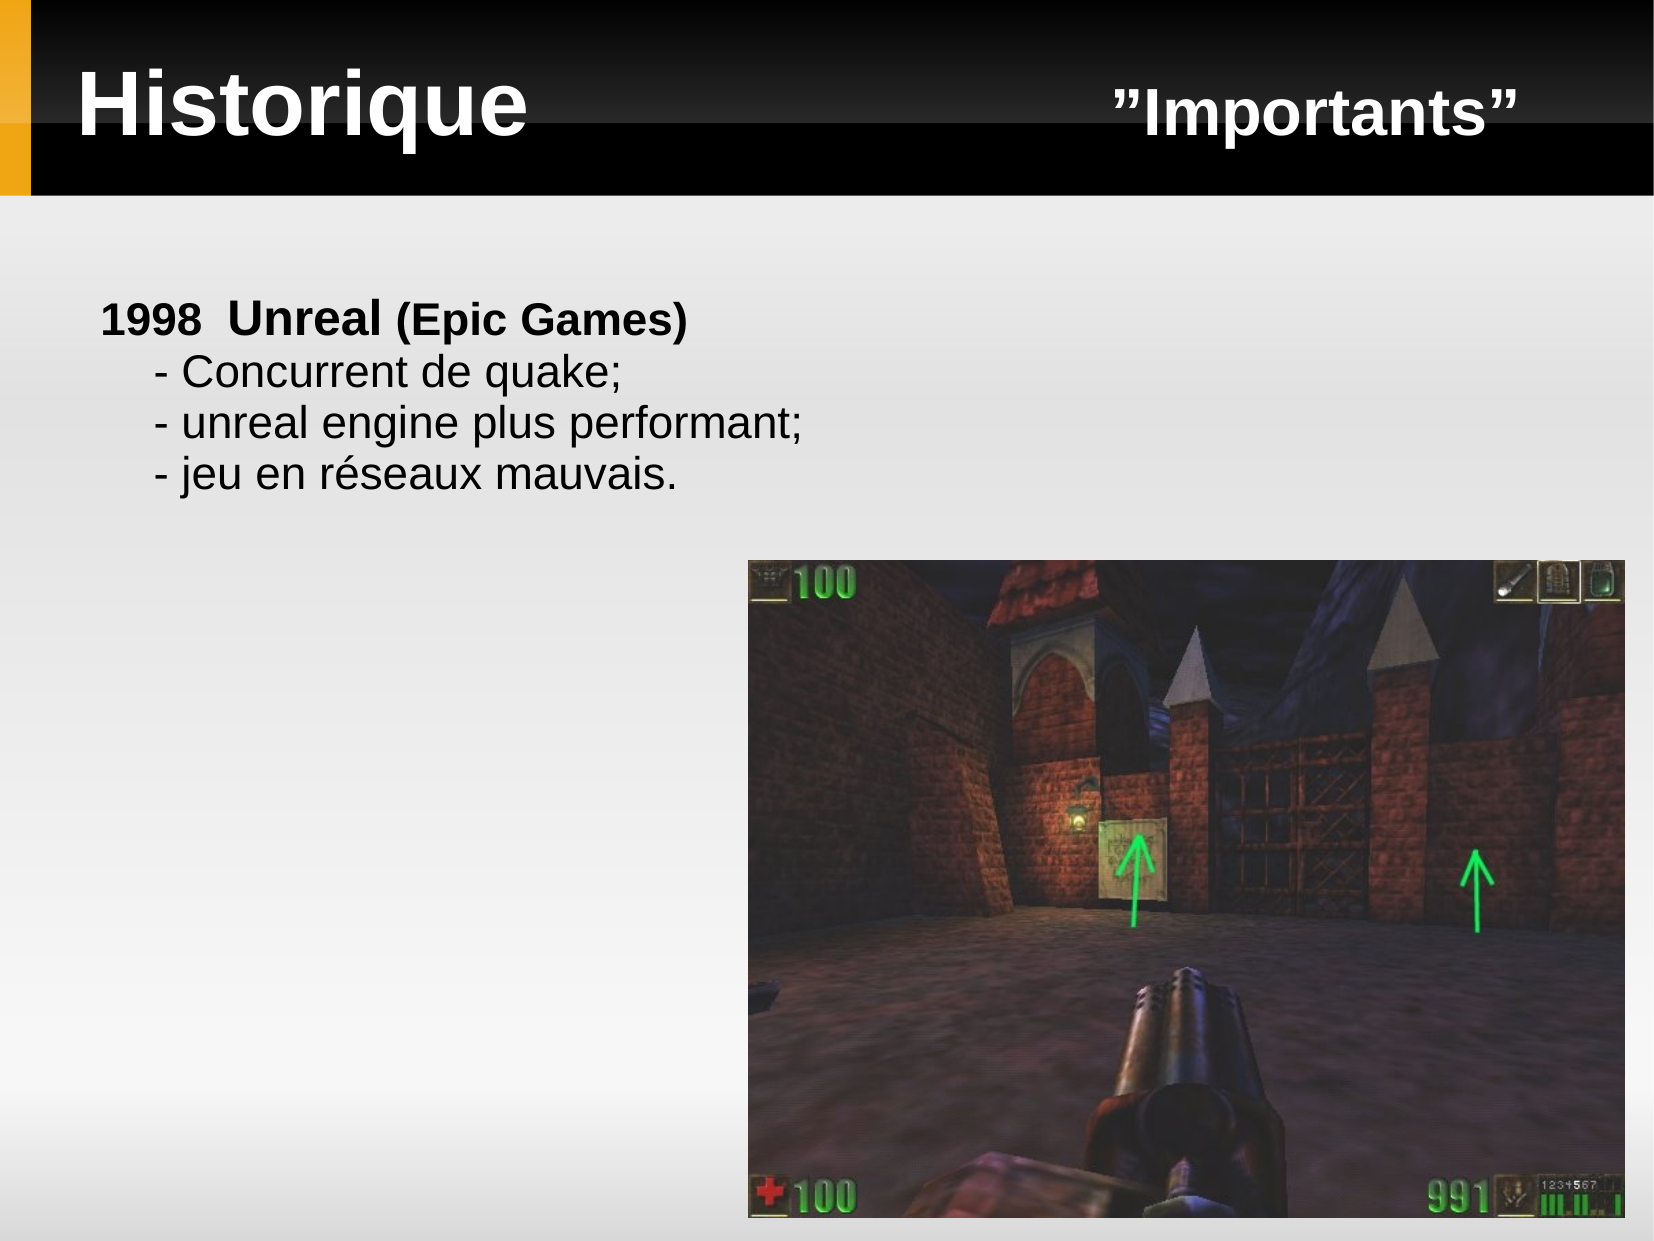

# Historique								”Importants”
1998	Unreal (Epic Games)
- Concurrent de quake;
- unreal engine plus performant;
- jeu en réseaux mauvais.